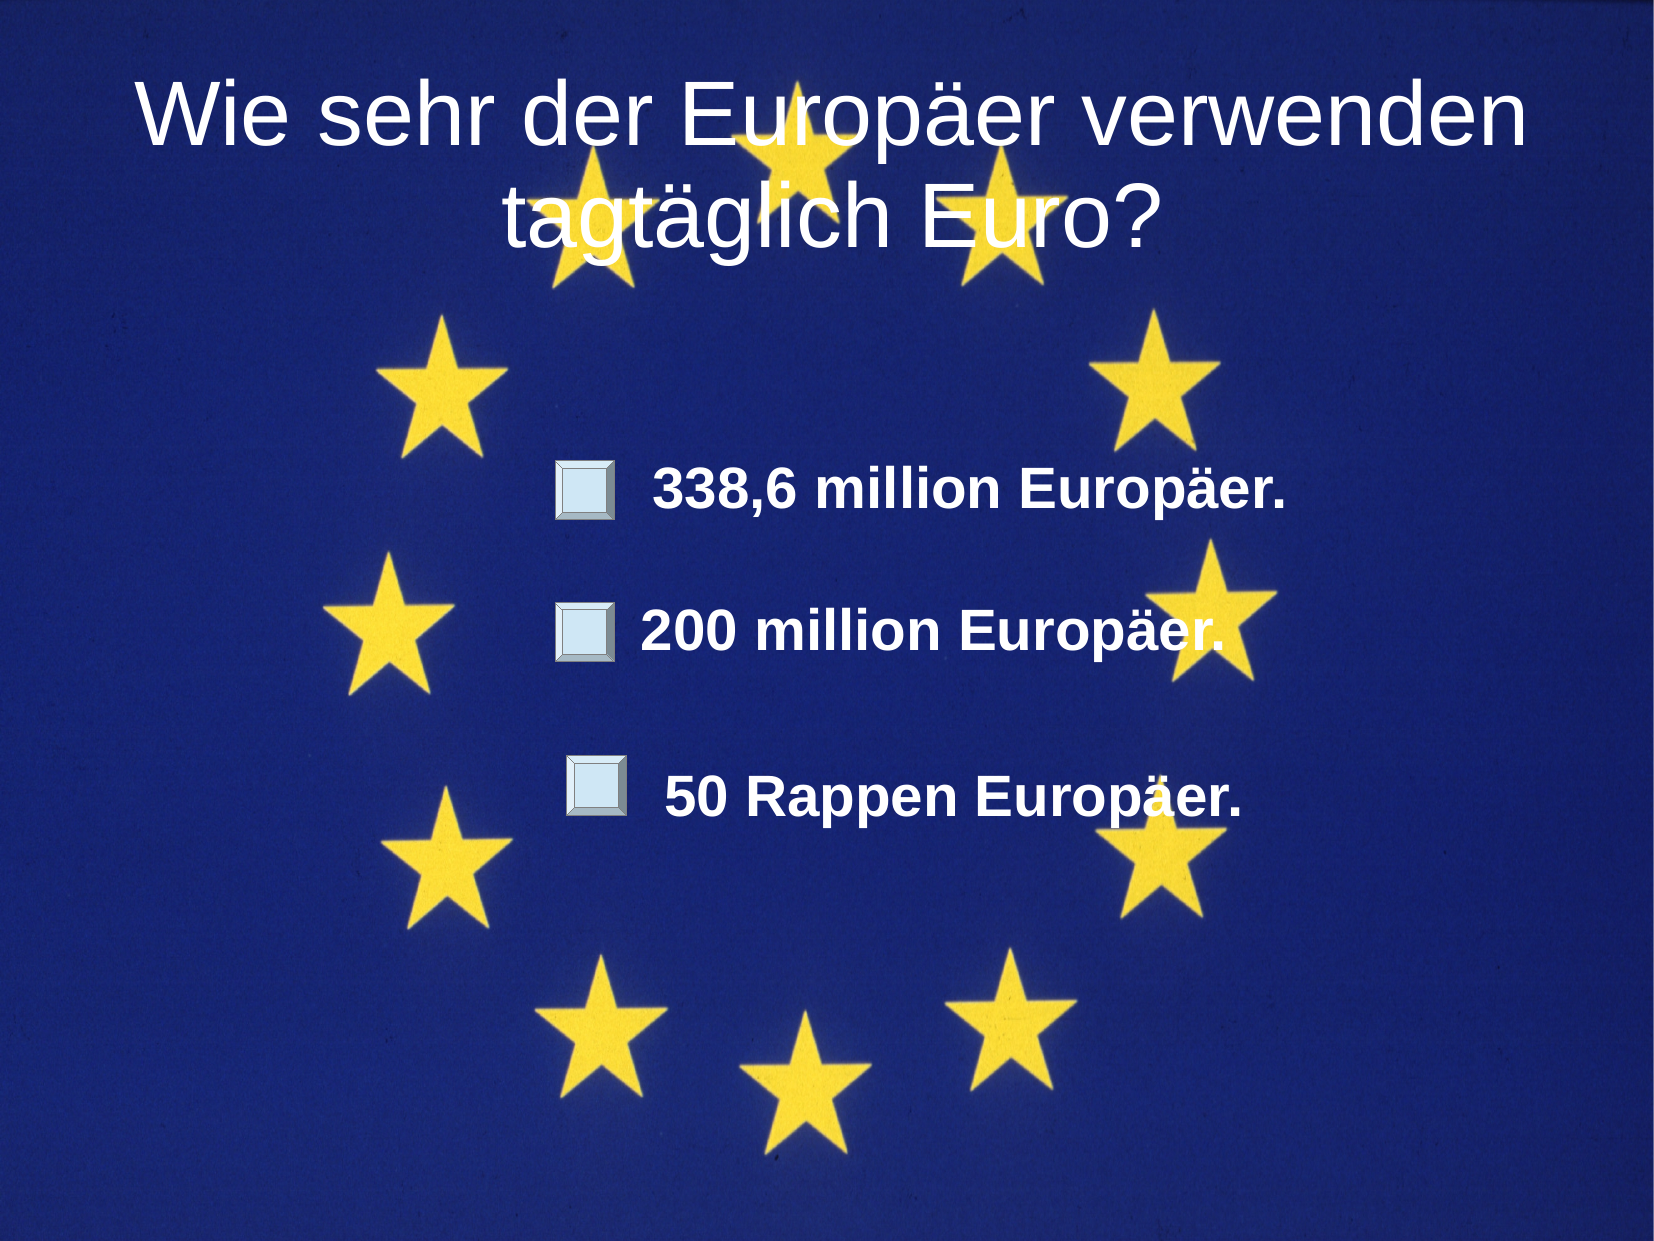

# Wie sehr der Europäer verwenden tagtäglich Euro?
338,6 million Europäer.
200 million Europäer.
50 Rappen Europäer.